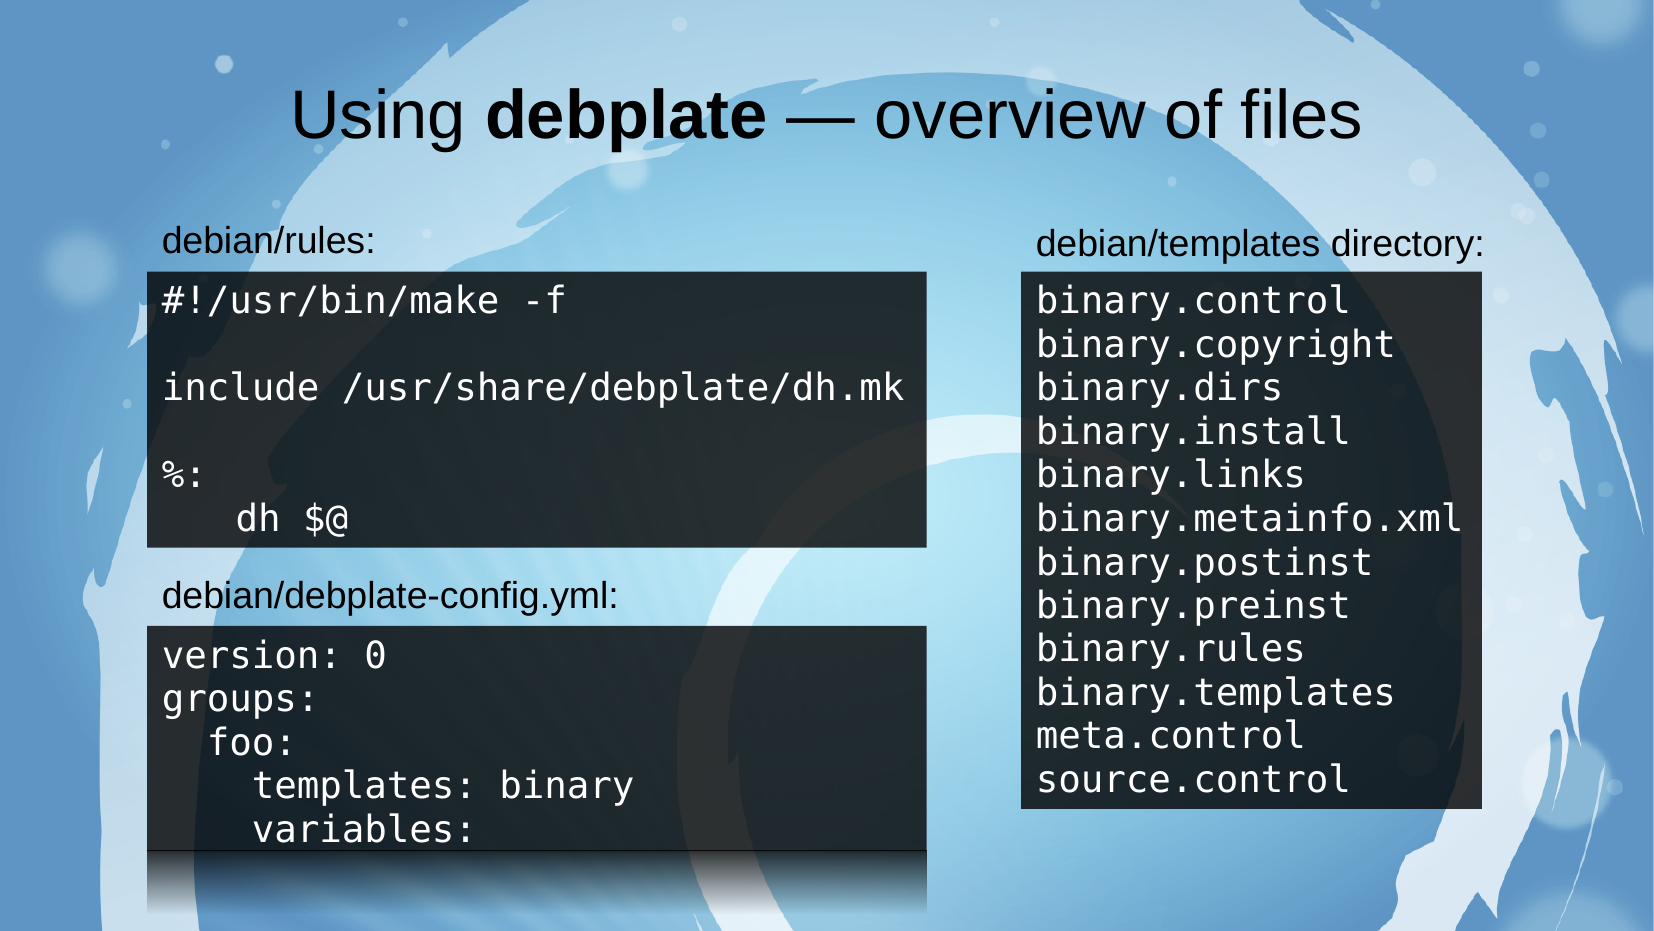

# Using debplate — overview of files
debian/rules:
debian/templates directory:
#!/usr/bin/make -f
include /usr/share/debplate/dh.mk
%:
	dh $@
binary.control
binary.copyright
binary.dirs
binary.install
binary.links
binary.metainfo.xml
binary.postinst
binary.preinst
binary.rules
binary.templates
meta.control
source.control
debian/debplate-config.yml:
version: 0
groups:
 foo:
 templates: binary
 variables: